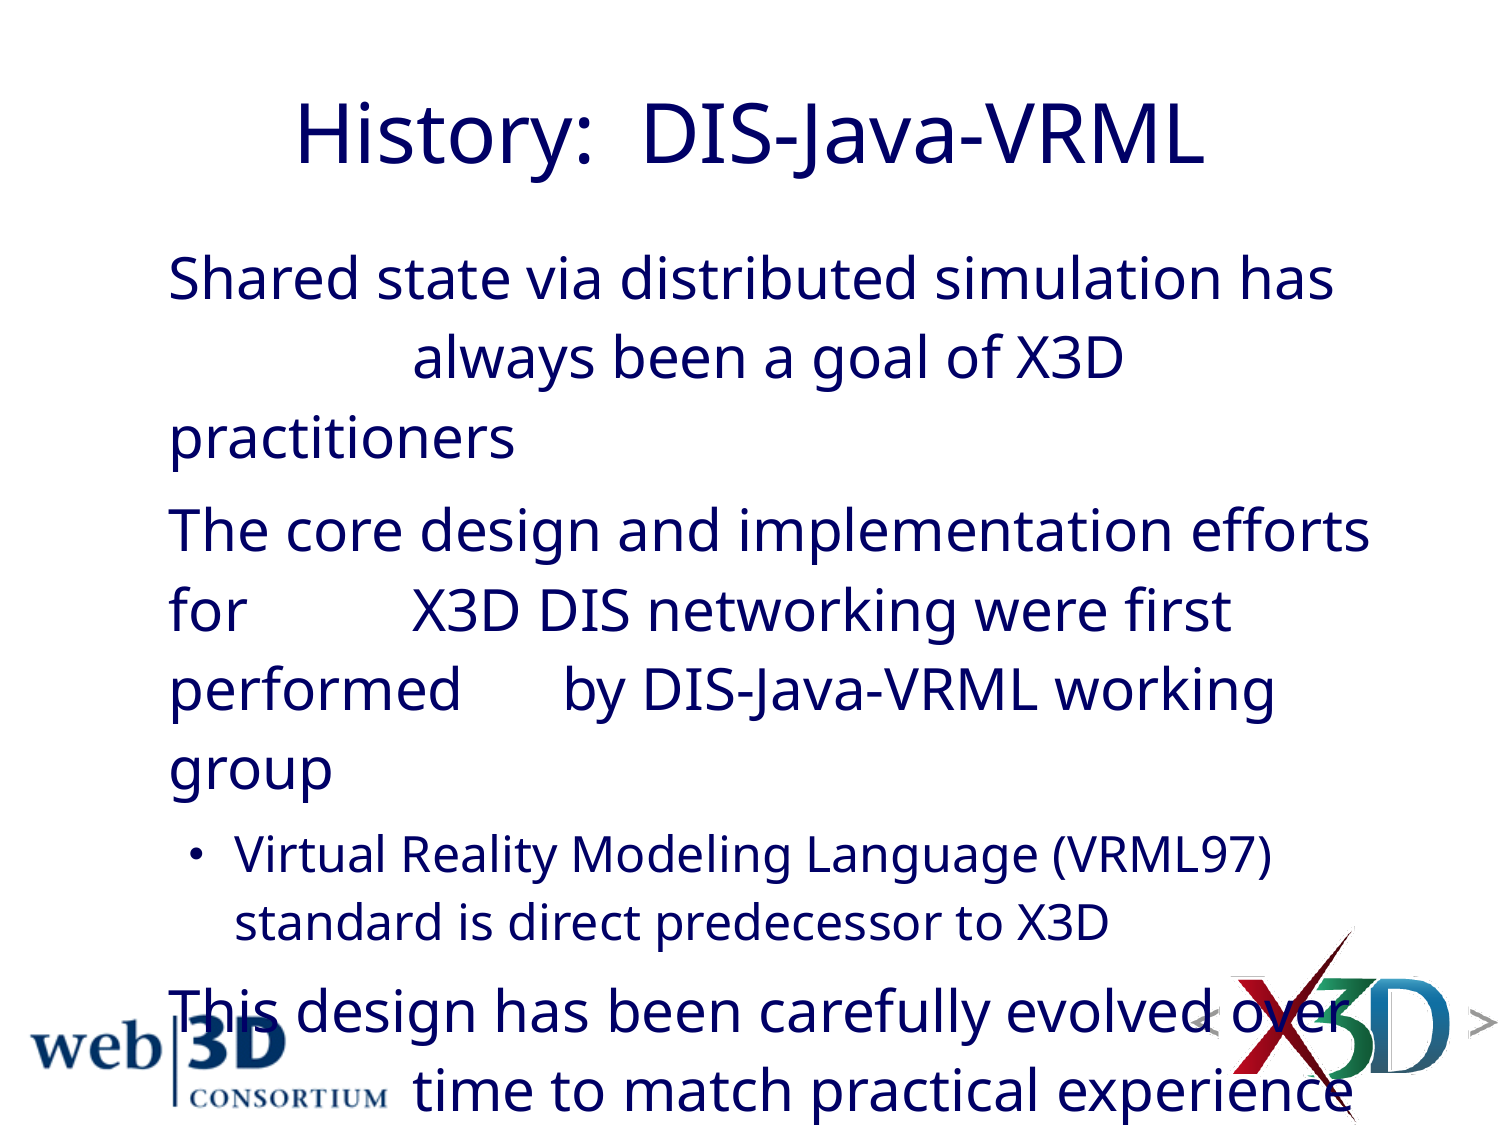

# History: DIS-Java-VRML
Shared state via distributed simulation has 		always been a goal of X3D practitioners
The core design and implementation efforts for 	X3D DIS networking were first performed 	by DIS-Java-VRML working group
Virtual Reality Modeling Language (VRML97) standard is direct predecessor to X3D
This design has been carefully evolved over 		time to match practical experience gained 	by producing ever-larger X3D scenes